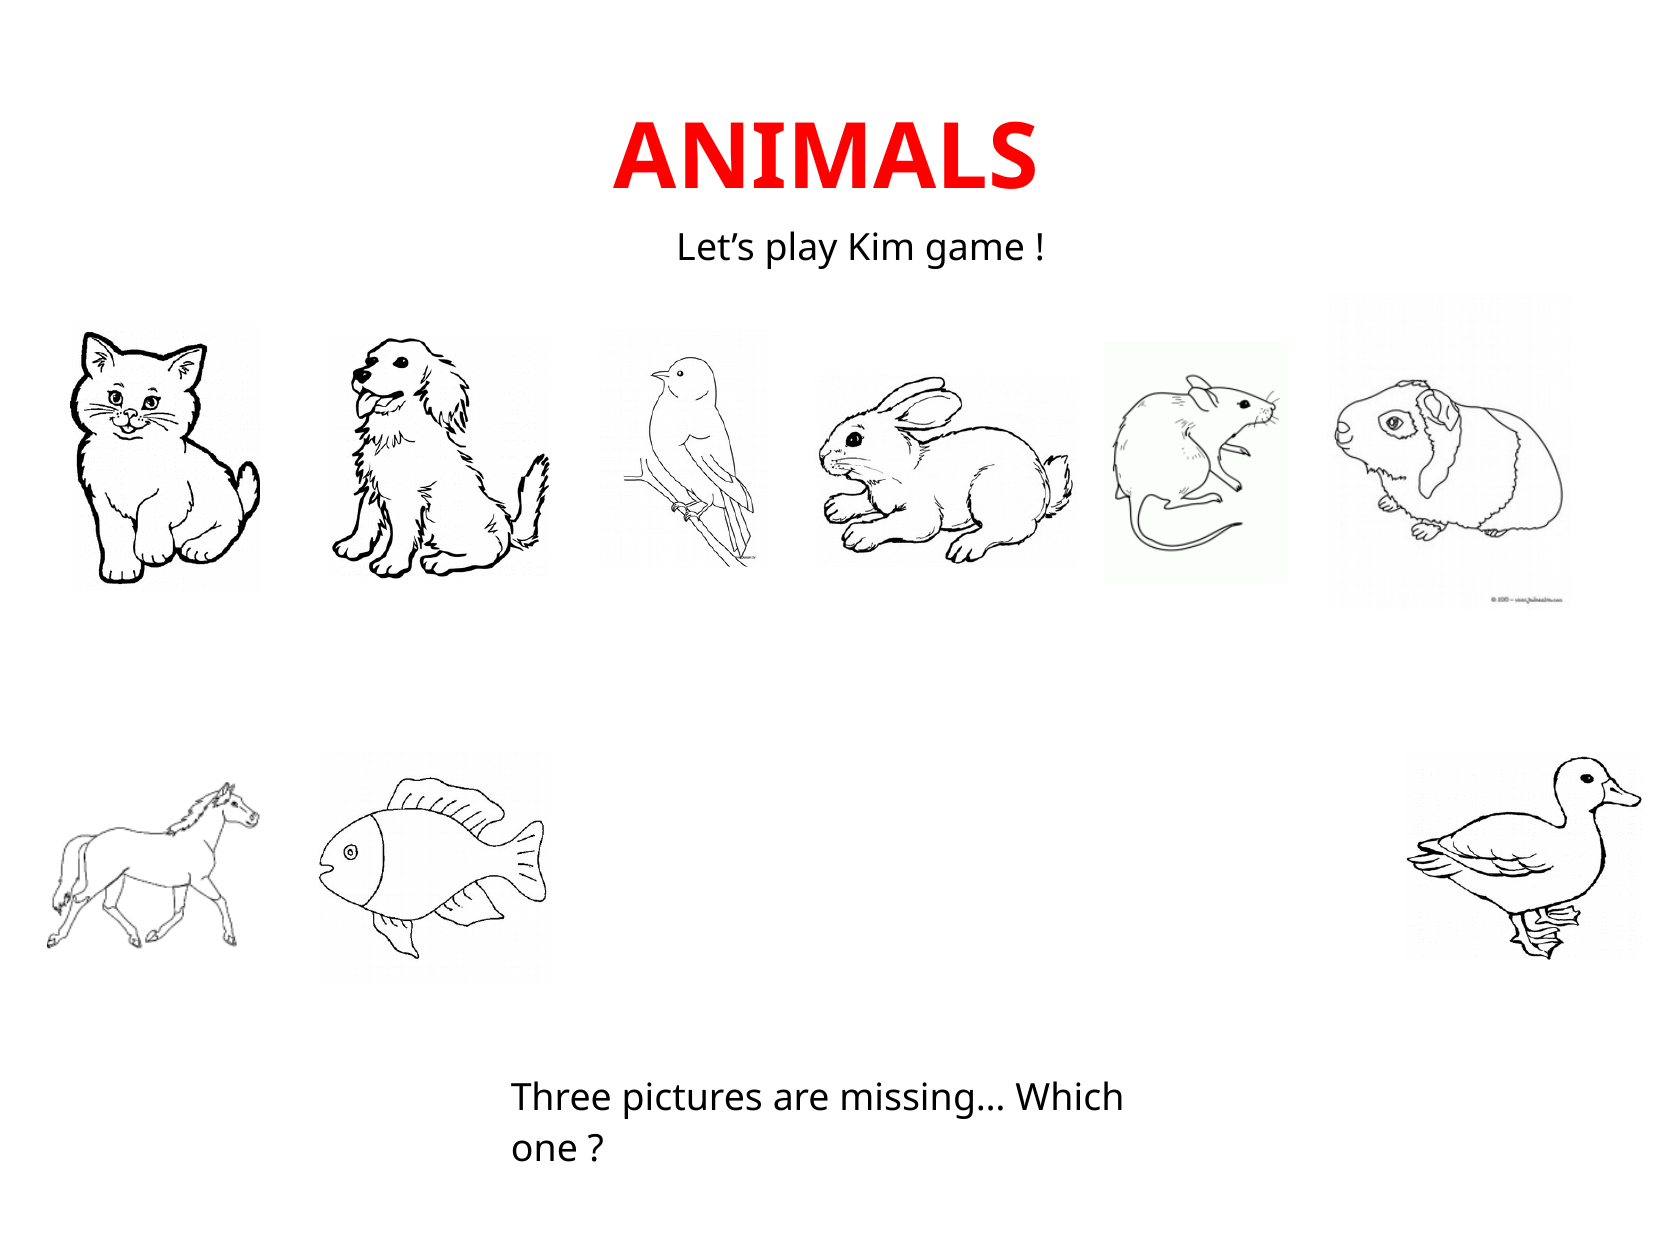

# ANIMALS
Let’s play Kim game !
Three pictures are missing… Which one ?